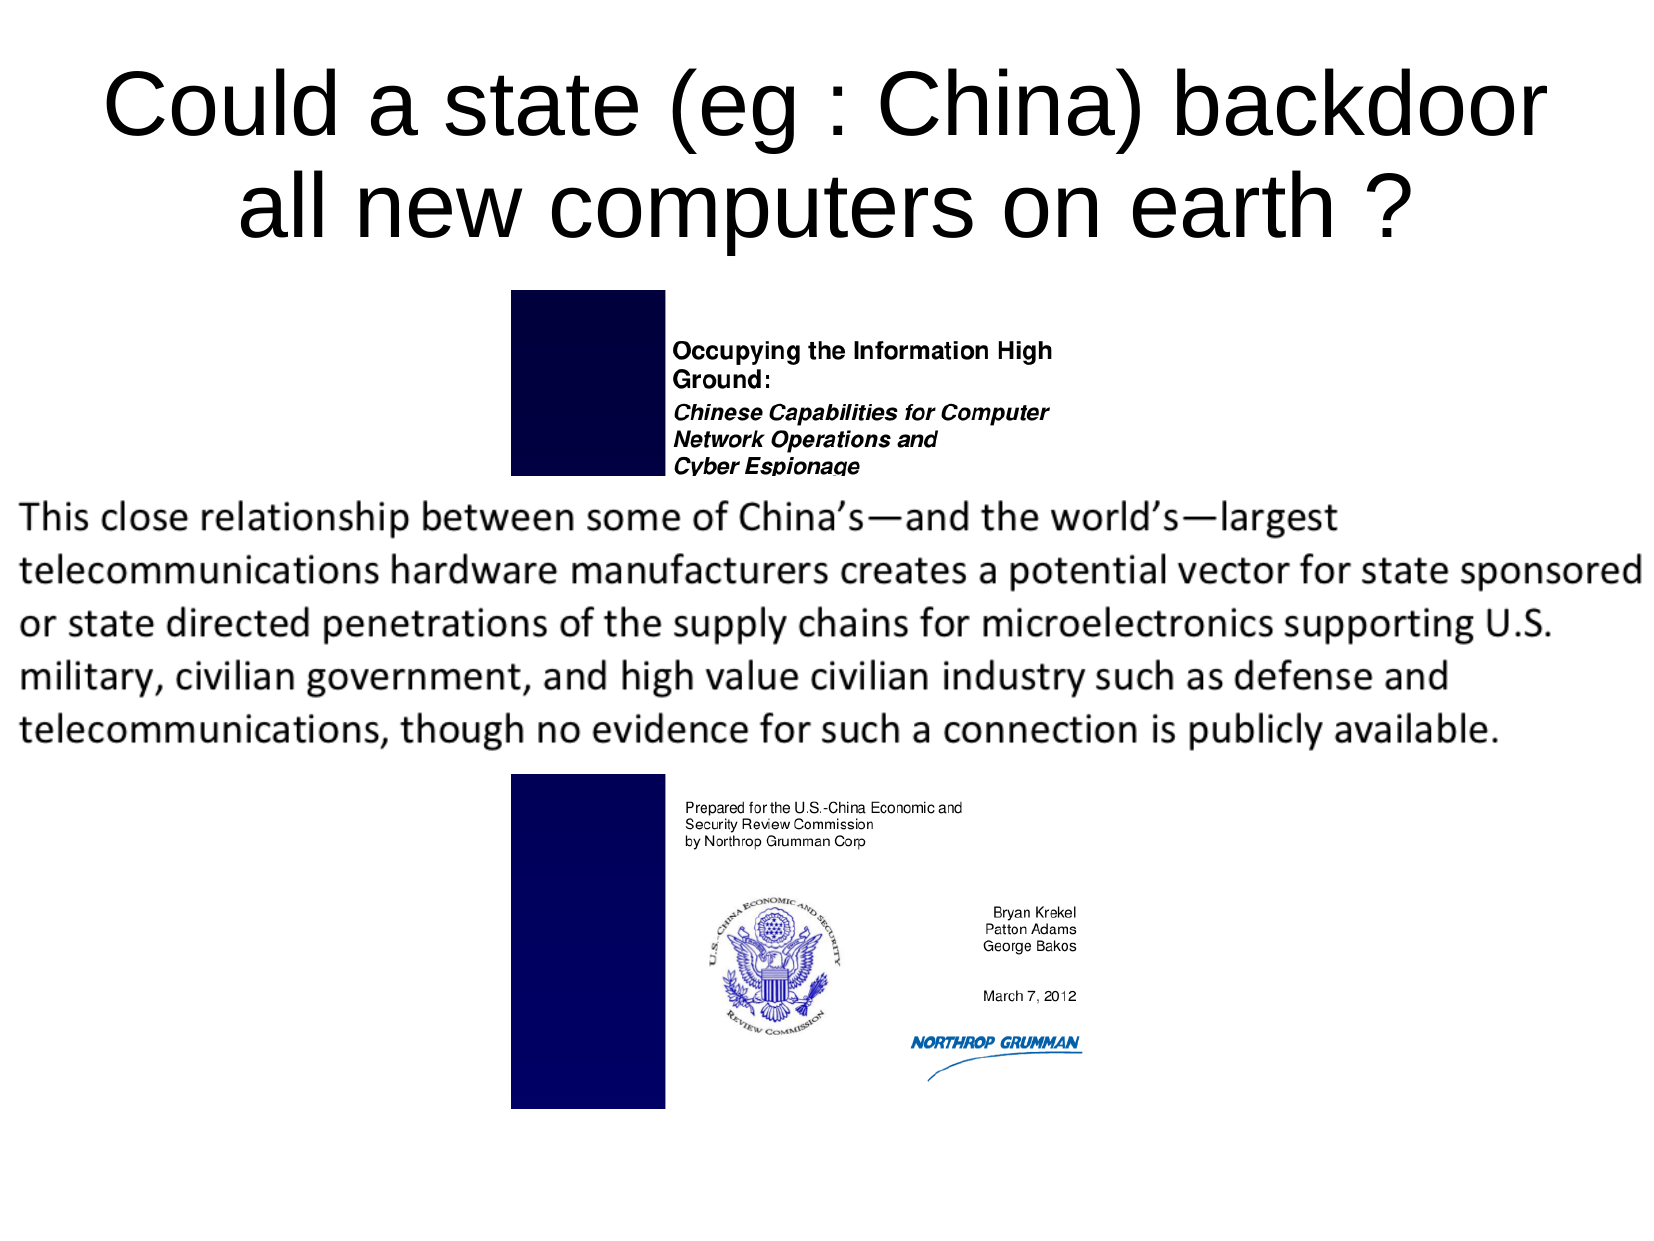

# Could a state (eg : China) backdoor all new computers on earth ?